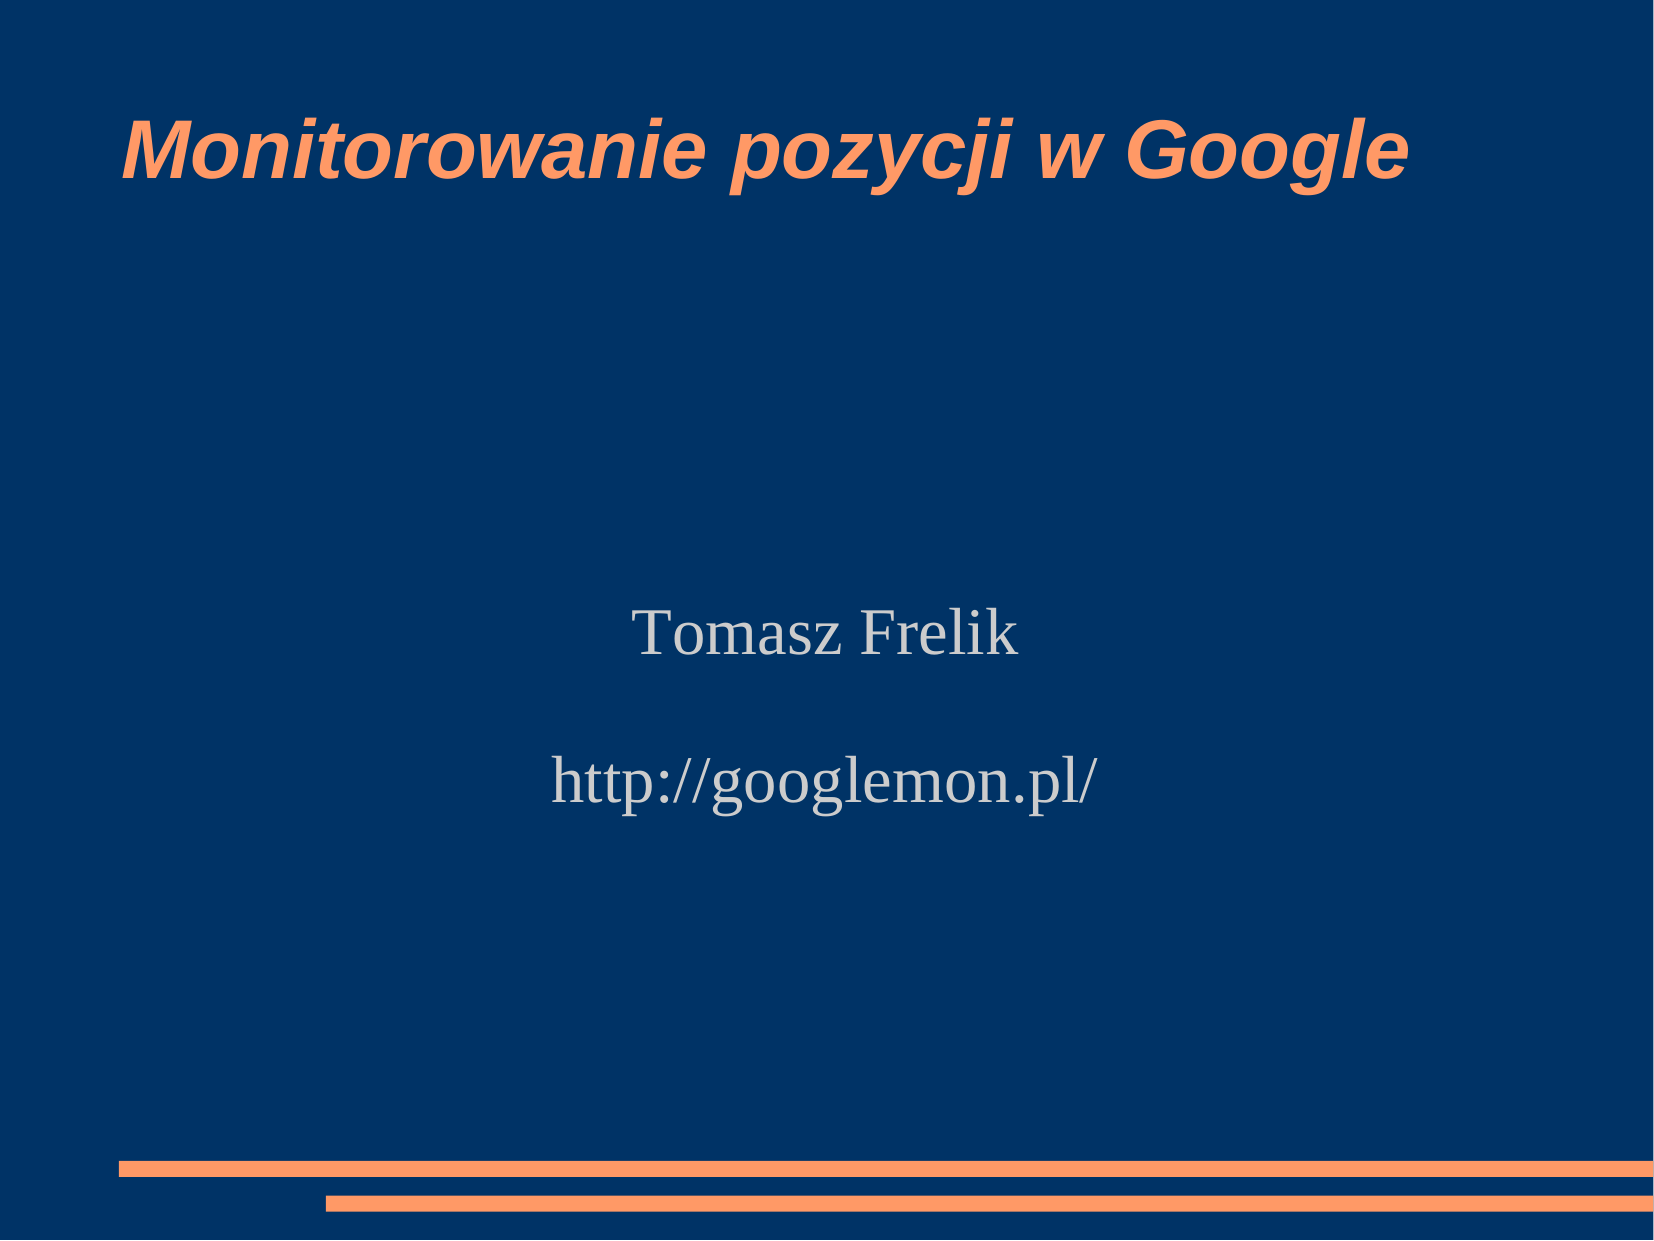

# Monitorowanie pozycji w Google
Tomasz Frelik
http://googlemon.pl/